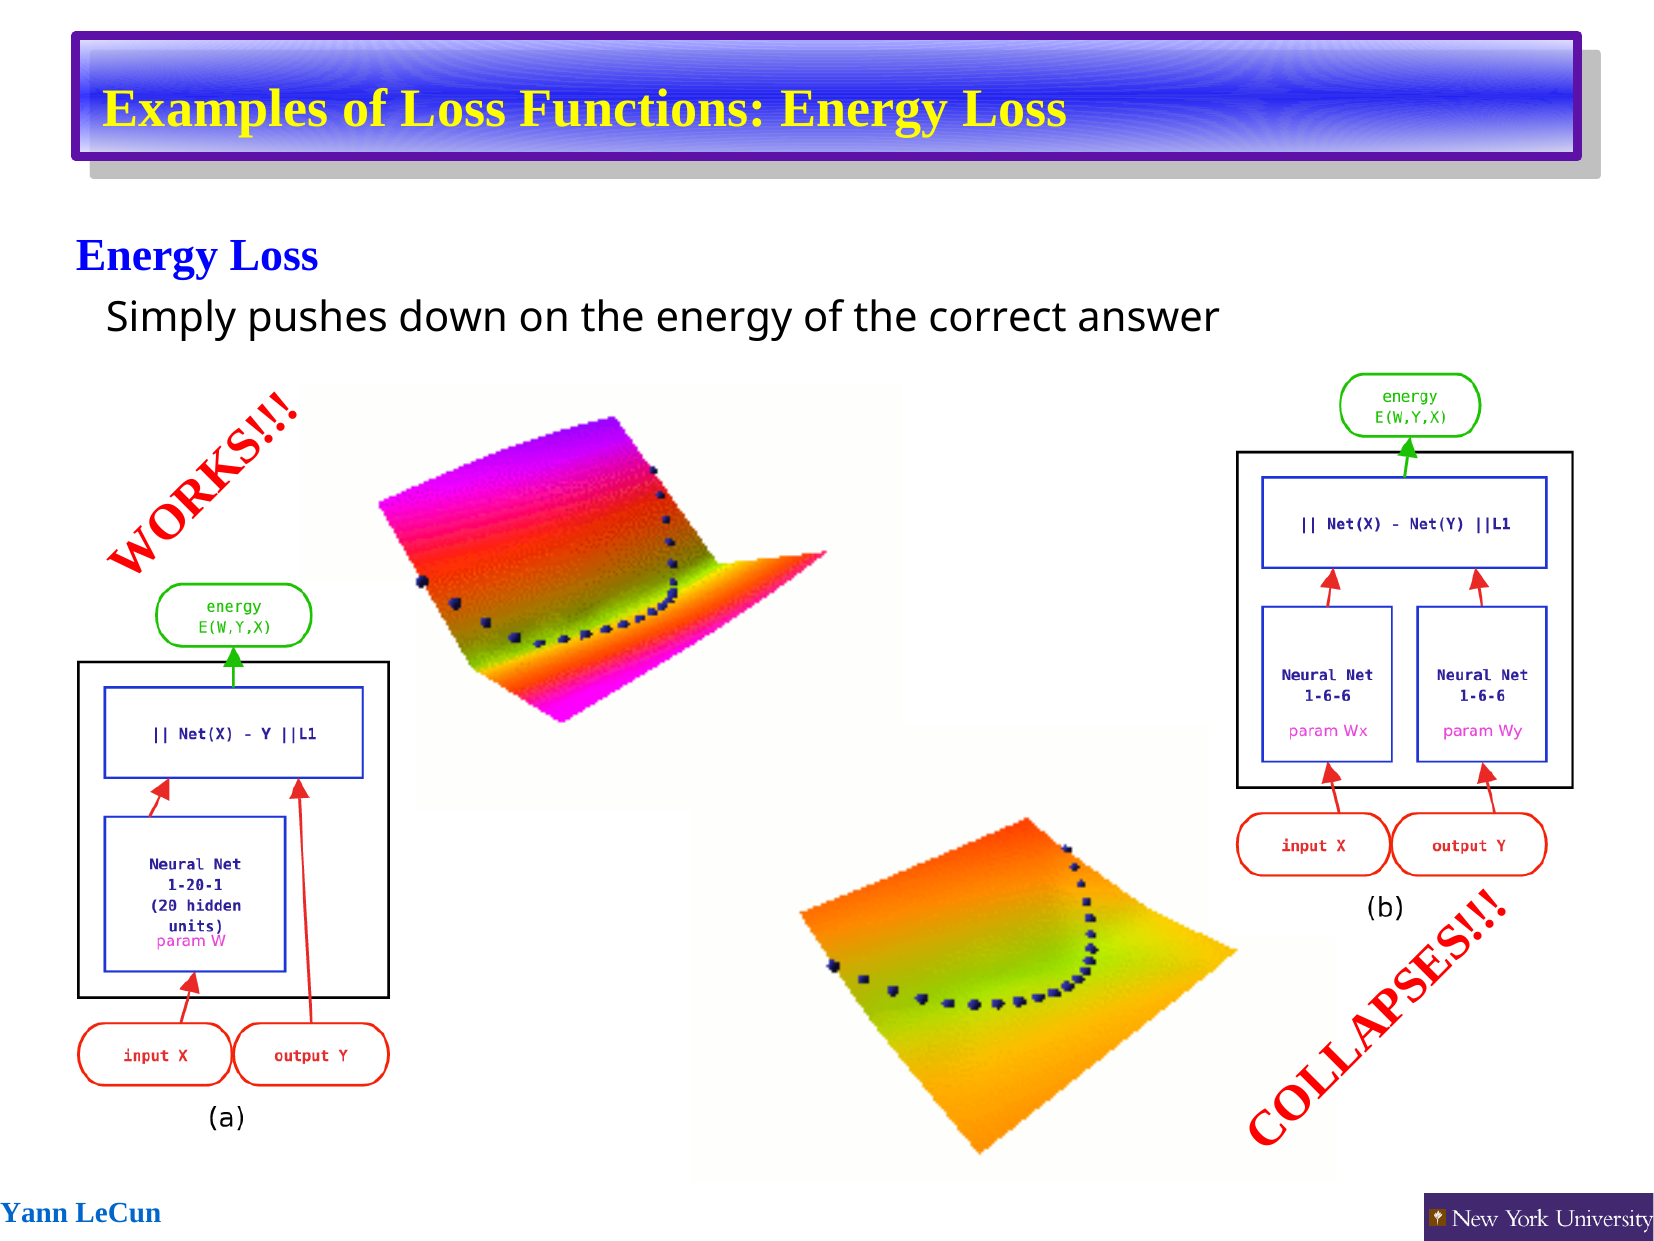

# Examples of Loss Functions: Energy Loss
Energy Loss
Simply pushes down on the energy of the correct answer
WORKS!!!
COLLAPSES!!!